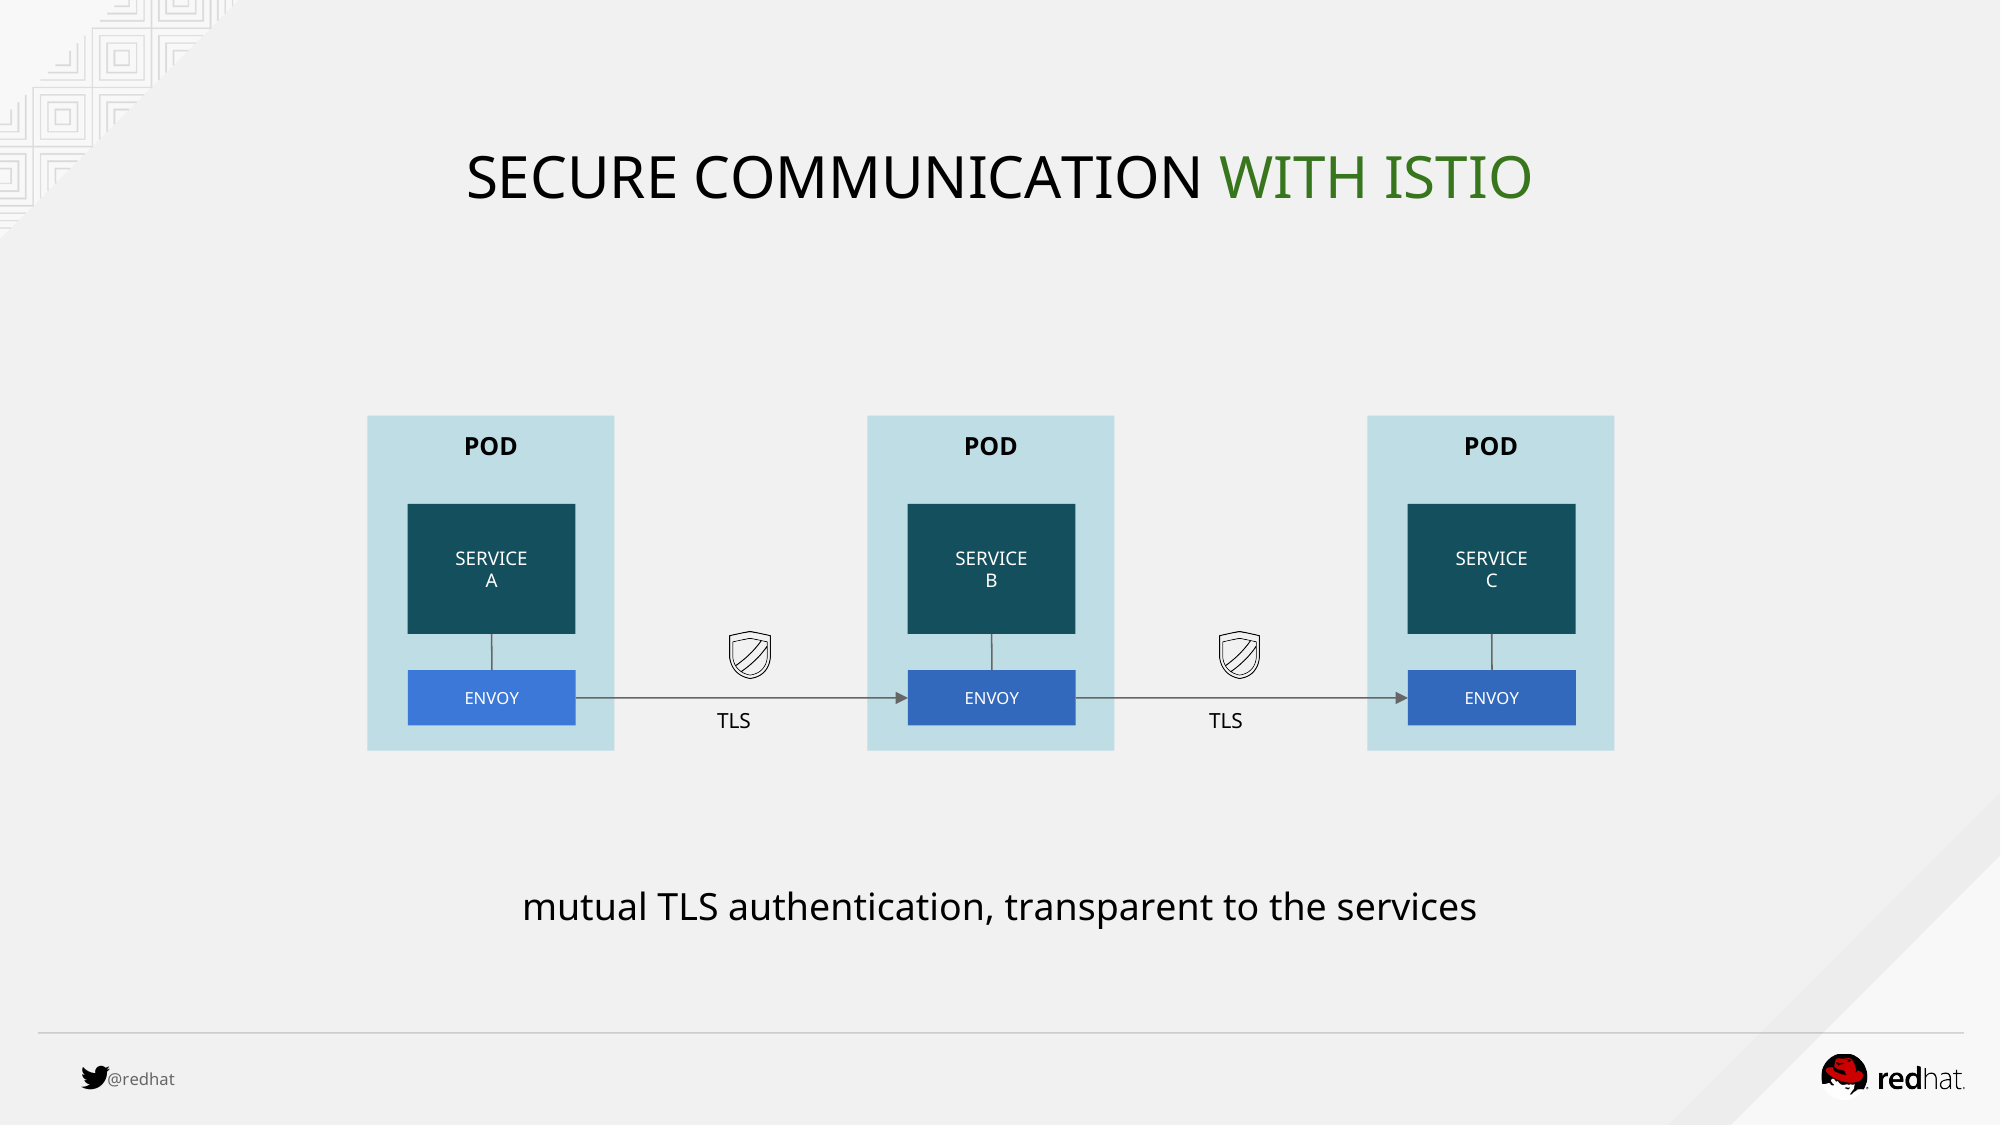

SECURE COMMUNICATION WITH ISTIO
POD
POD
POD
SERVICE
A
SERVICE
B
SERVICE
C
ENVOY
ENVOY
ENVOY
TLS
TLS
mutual TLS authentication, transparent to the services